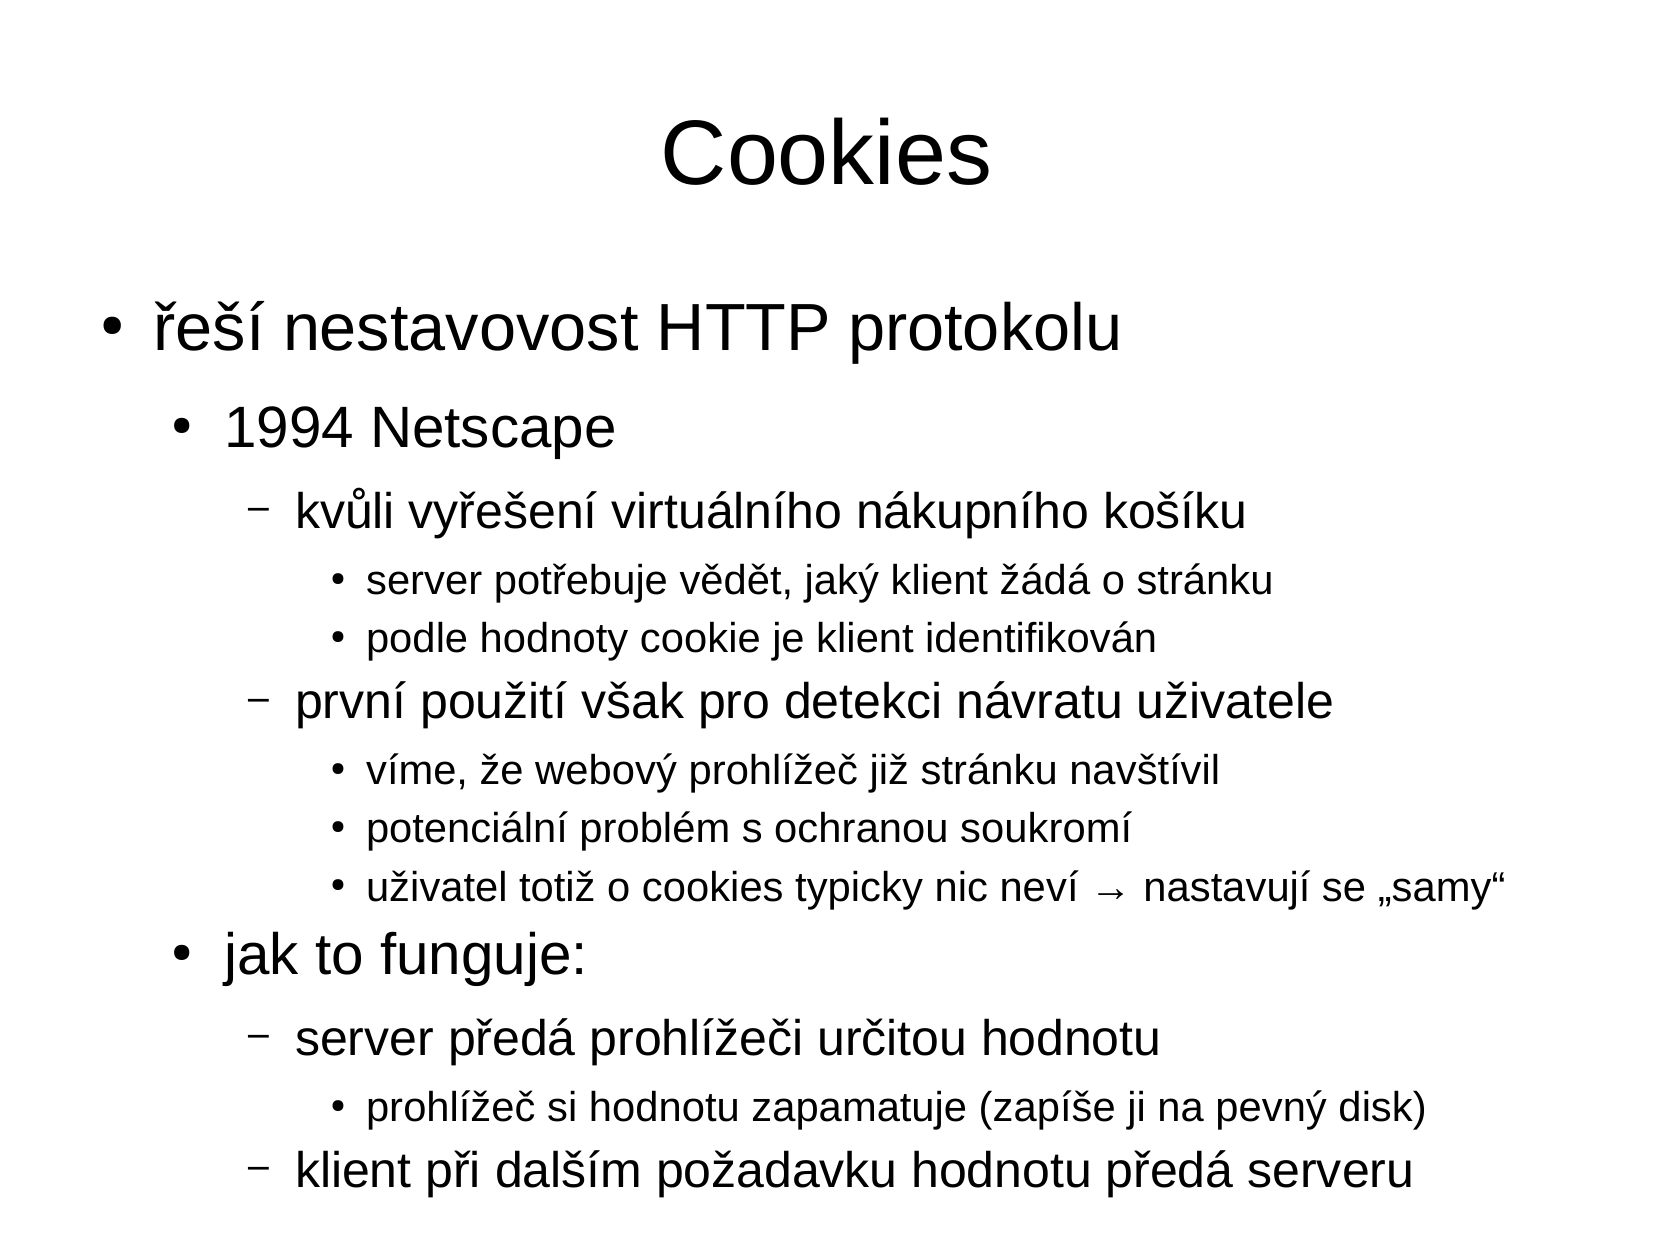

# Cookies
řeší nestavovost HTTP protokolu
1994 Netscape
kvůli vyřešení virtuálního nákupního košíku
server potřebuje vědět, jaký klient žádá o stránku
podle hodnoty cookie je klient identifikován
první použití však pro detekci návratu uživatele
víme, že webový prohlížeč již stránku navštívil
potenciální problém s ochranou soukromí
uživatel totiž o cookies typicky nic neví → nastavují se „samy“
jak to funguje:
server předá prohlížeči určitou hodnotu
prohlížeč si hodnotu zapamatuje (zapíše ji na pevný disk)
klient při dalším požadavku hodnotu předá serveru